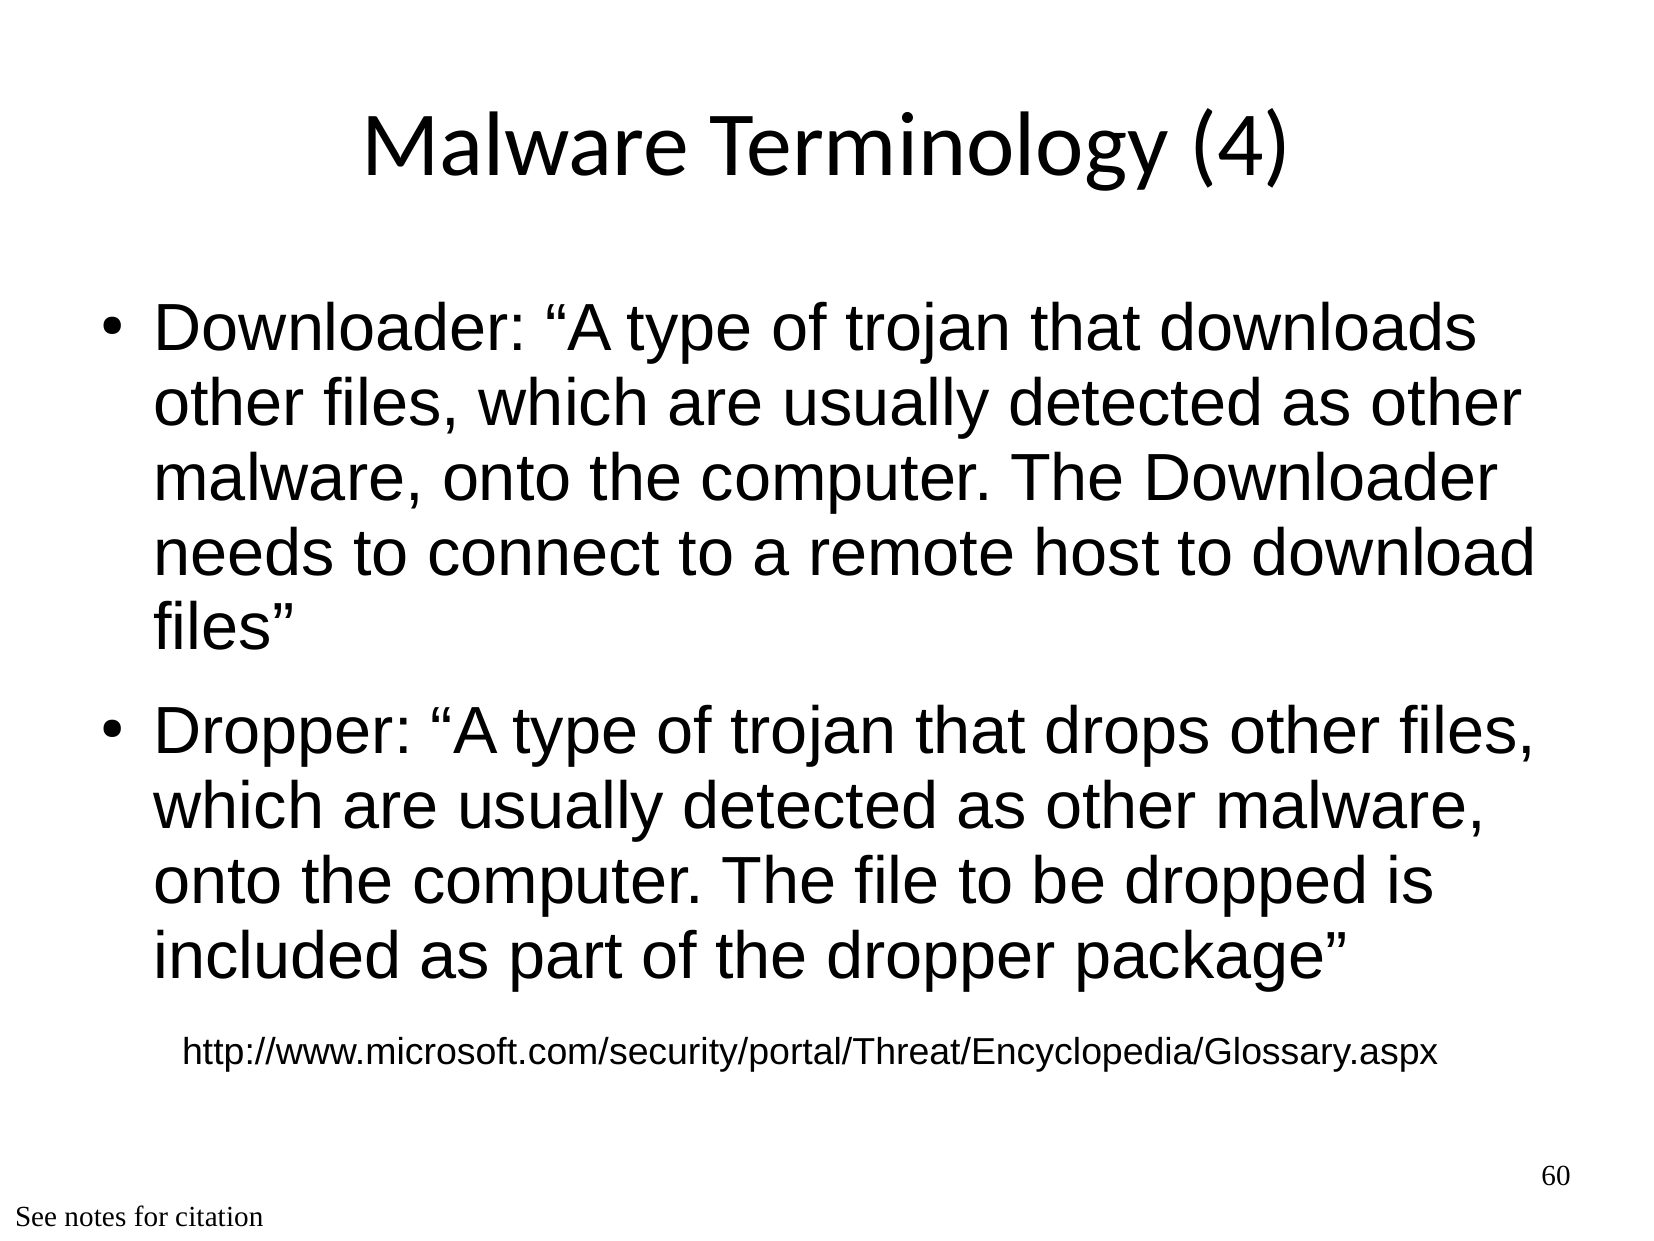

# Malware Terminology (4)
Downloader: “A type of trojan that downloads other files, which are usually detected as other malware, onto the computer. The Downloader needs to connect to a remote host to download files”
Dropper: “A type of trojan that drops other files, which are usually detected as other malware, onto the computer. The file to be dropped is included as part of the dropper package”
http://www.microsoft.com/security/portal/Threat/Encyclopedia/Glossary.aspx
60
See notes for citation